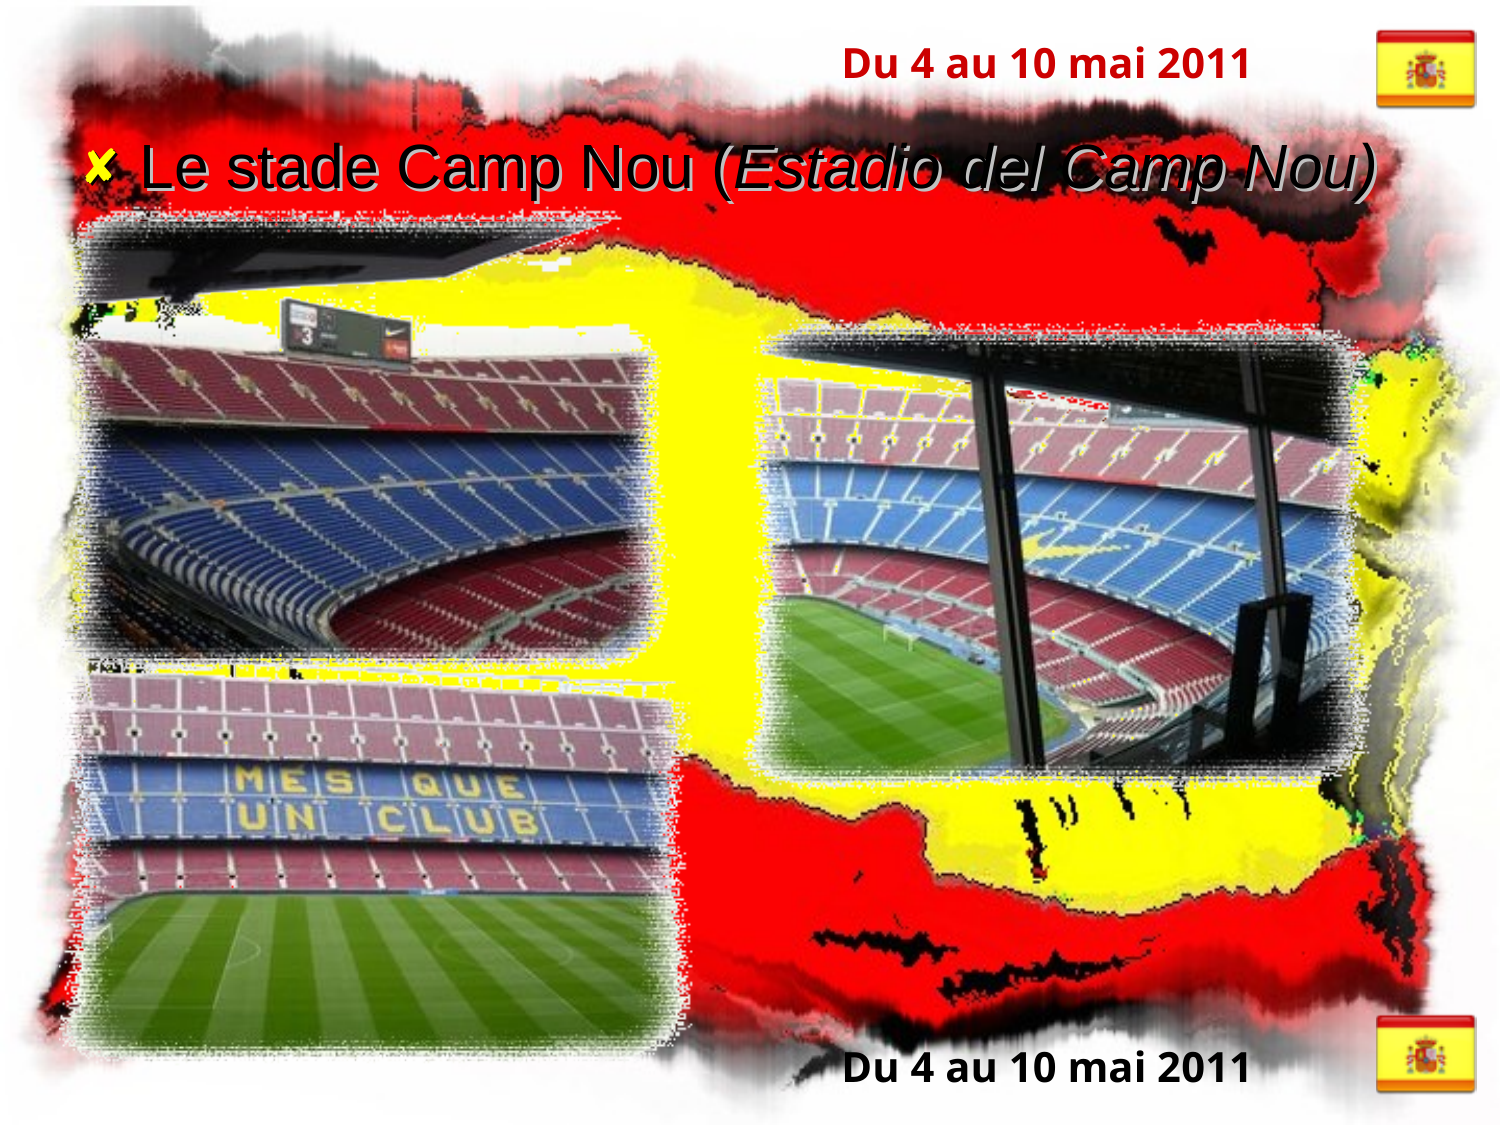

 Le stade Camp Nou (Estadio del Camp Nou)